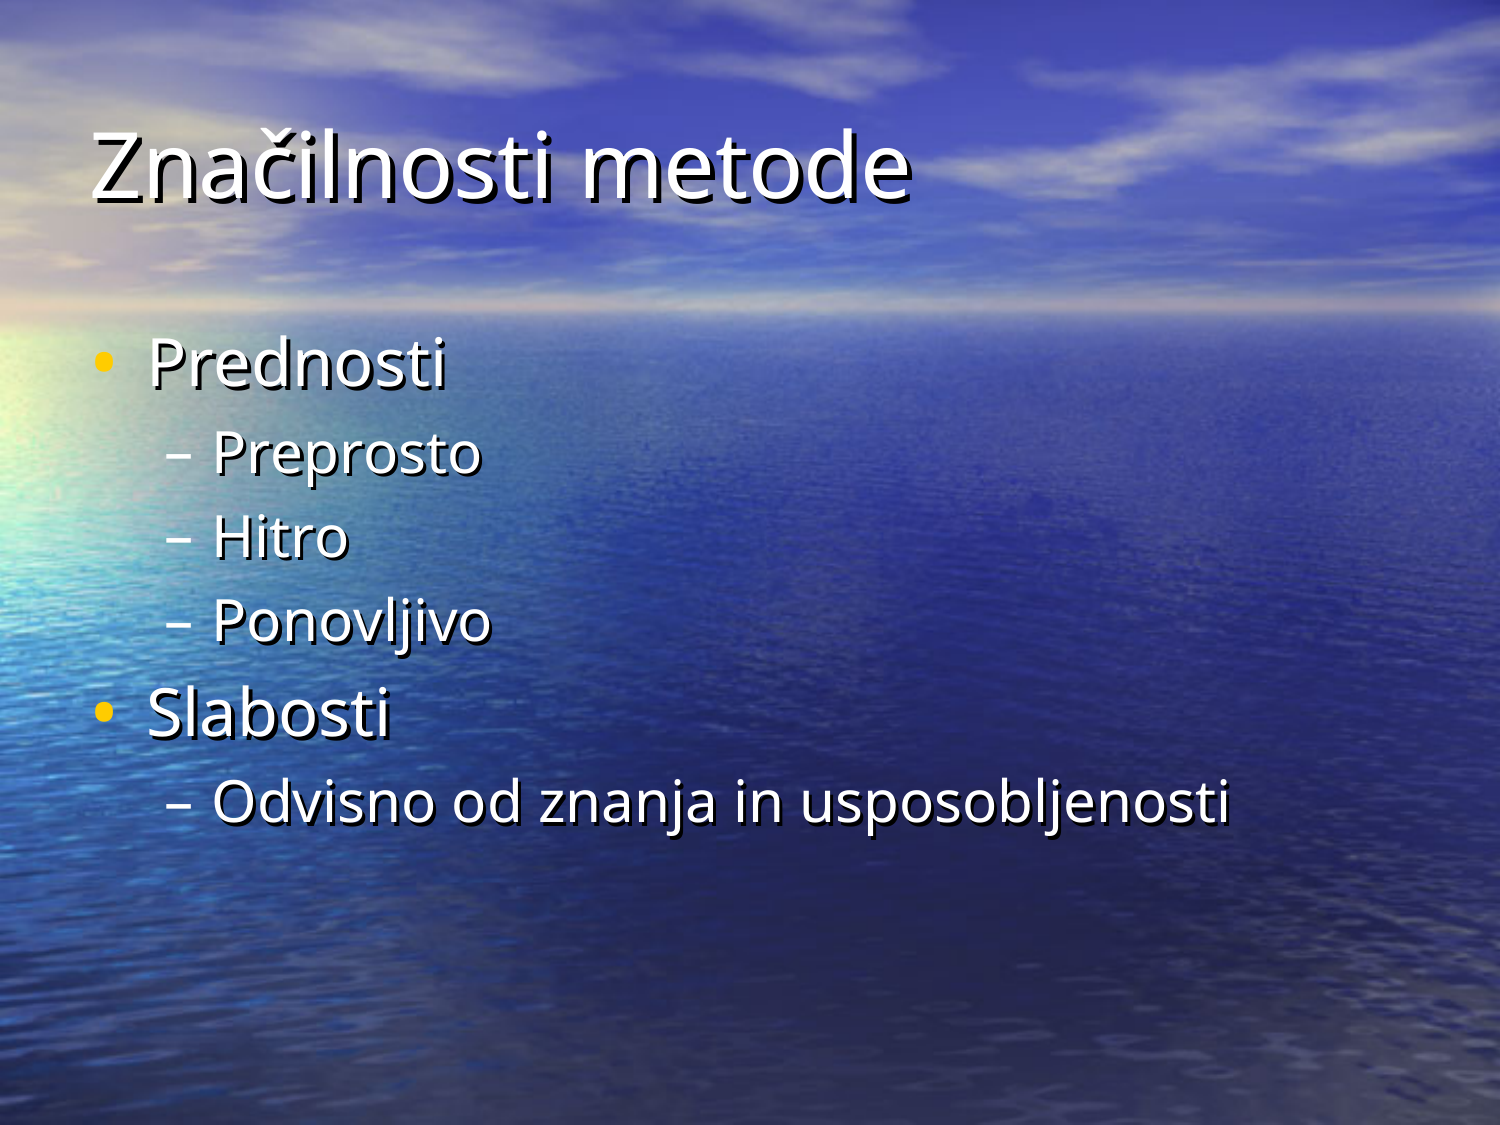

# Značilnosti metode
Prednosti
Preprosto
Hitro
Ponovljivo
Slabosti
Odvisno od znanja in usposobljenosti